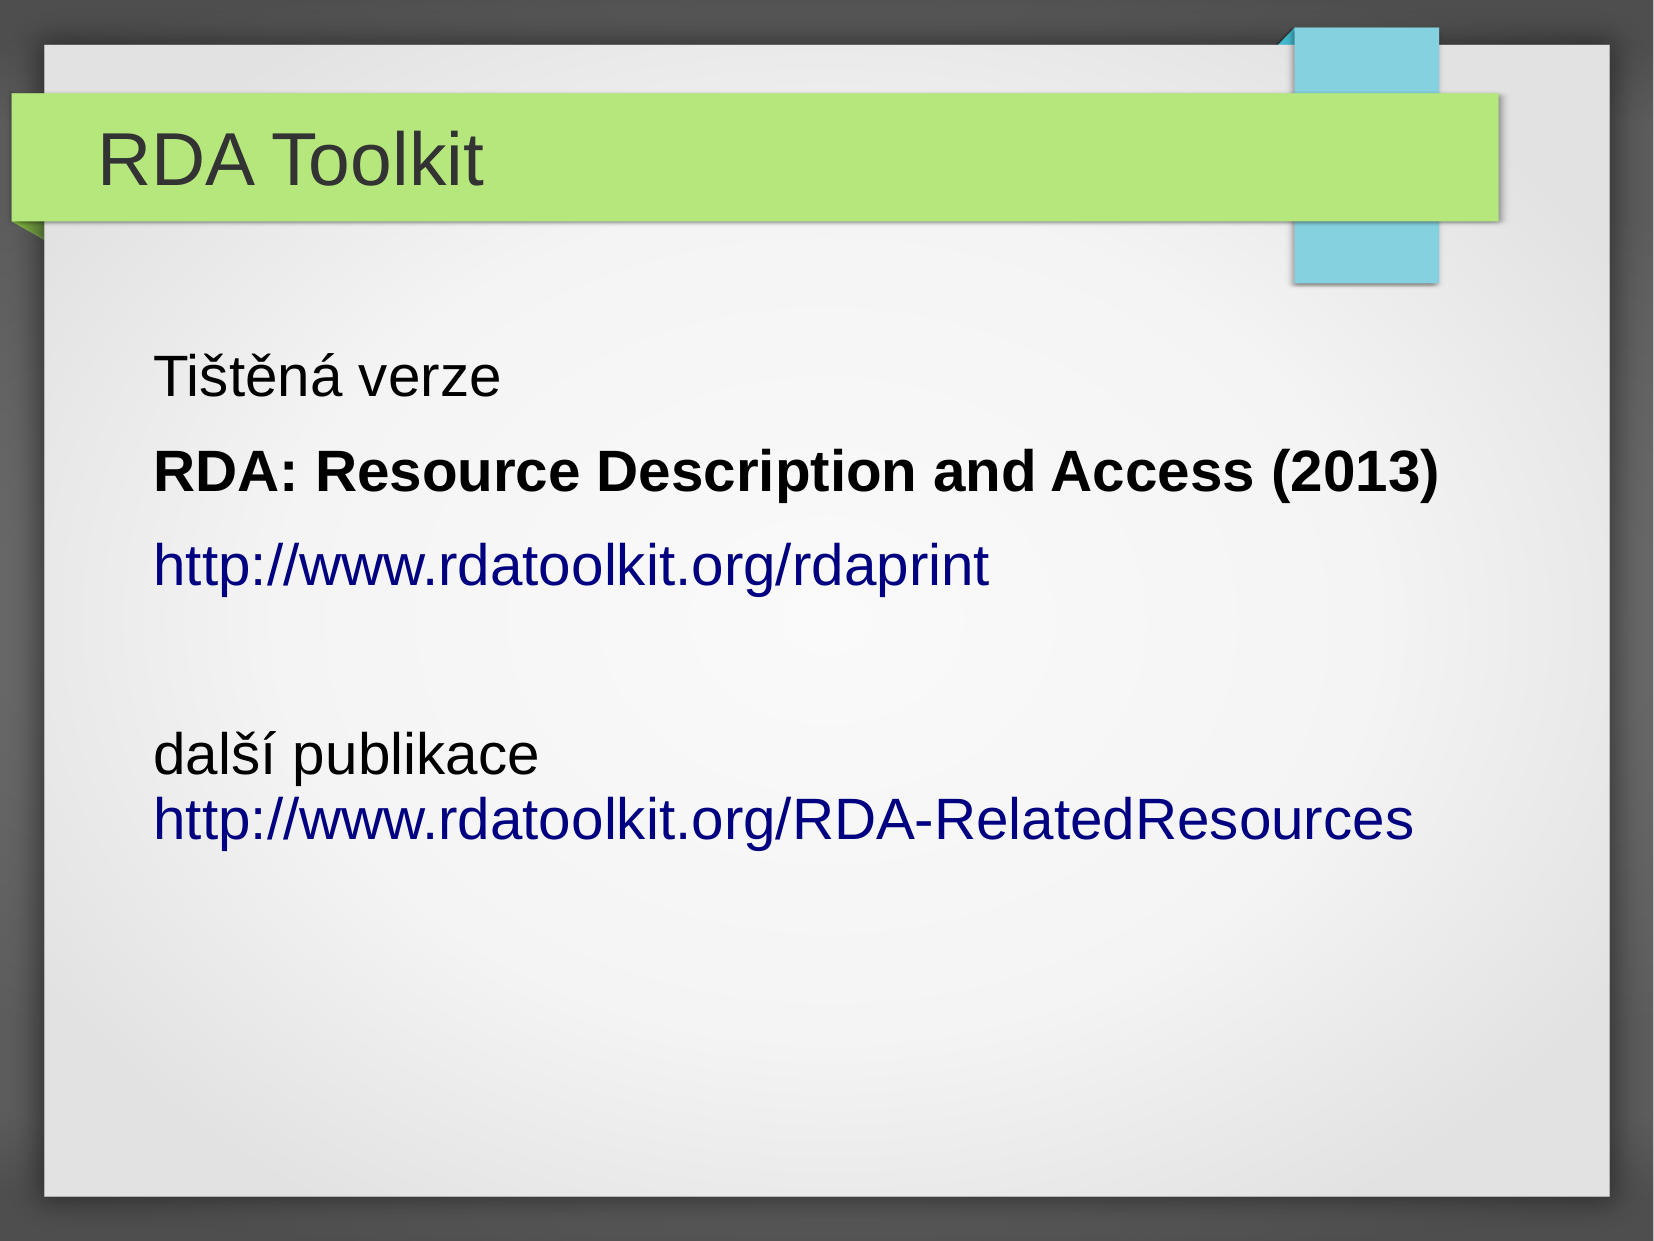

# RDA Toolkit
Tištěná verze
RDA: Resource Description and Access (2013)
http://www.rdatoolkit.org/rdaprint
další publikace http://www.rdatoolkit.org/RDA-RelatedResources